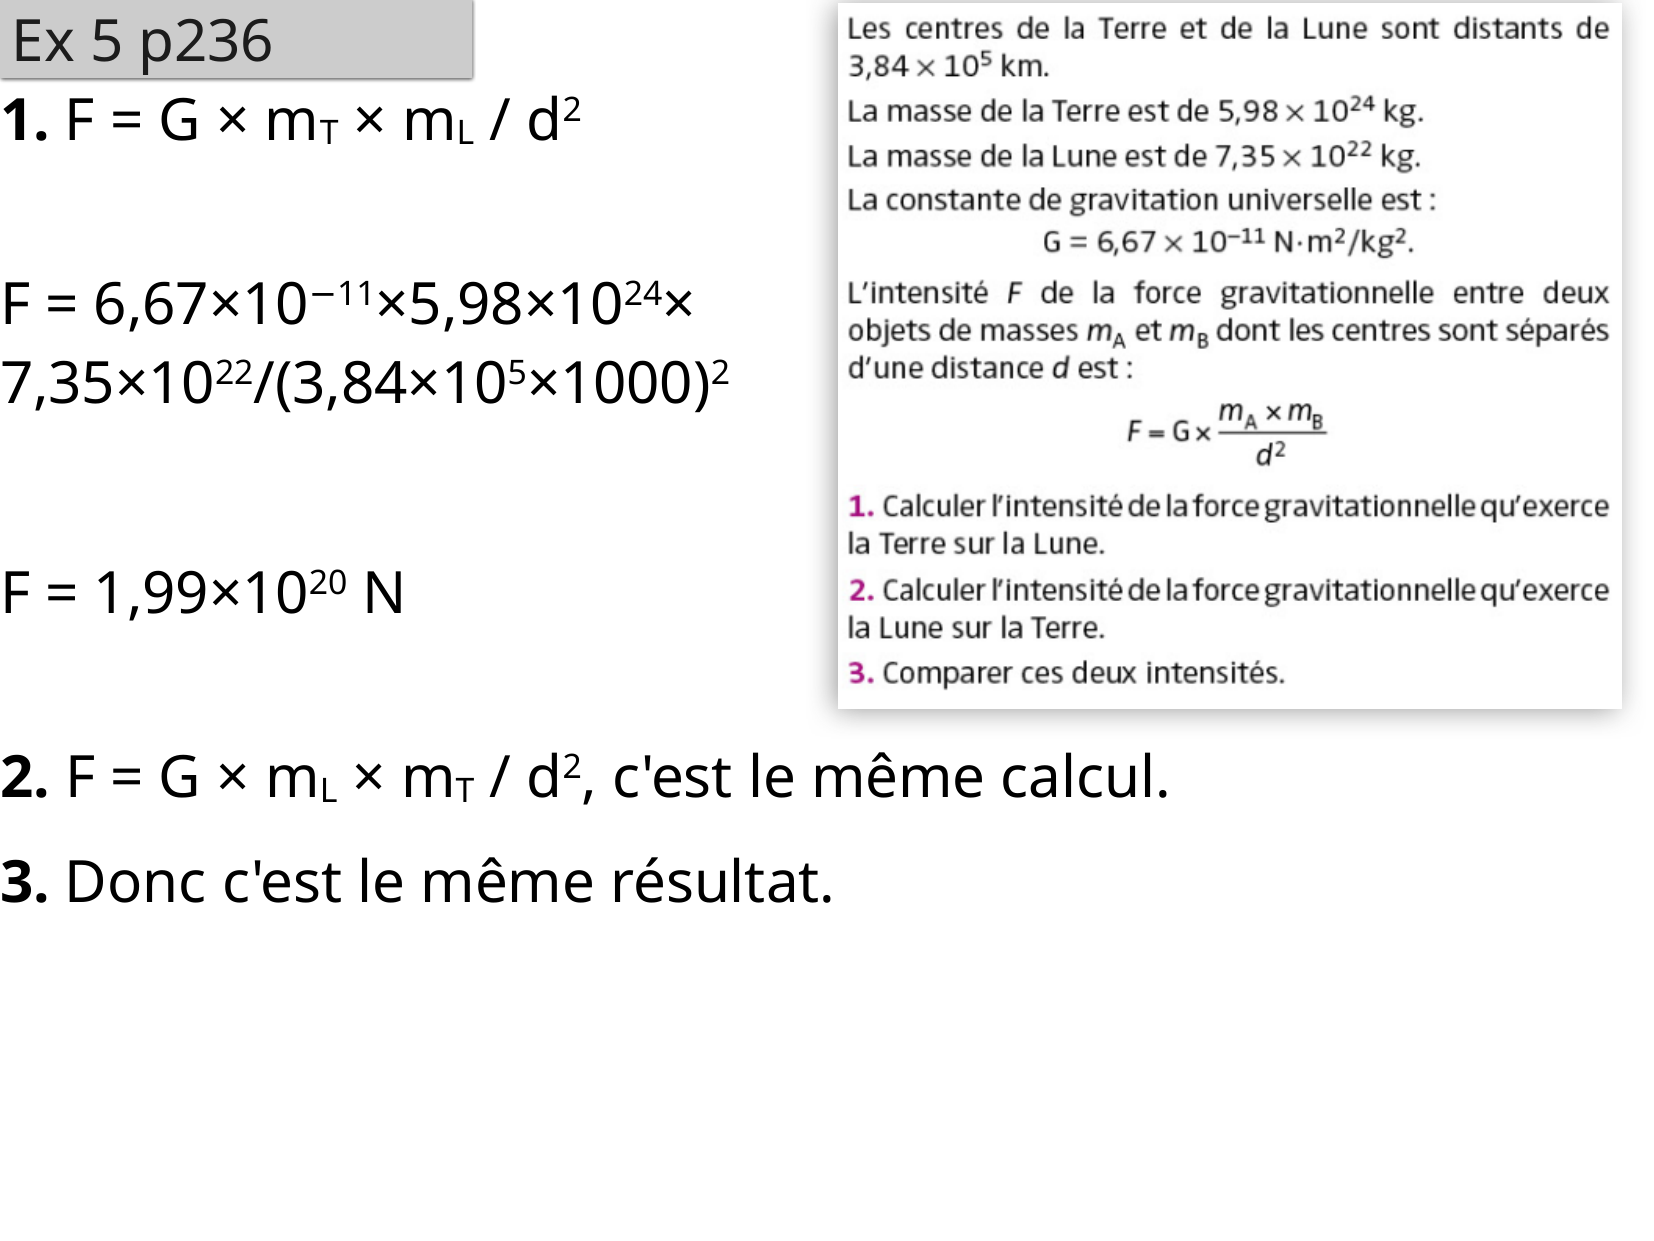

# Ex 5 p236
1. F = G × mT × mL / d2
F = 6,67×10−11×5,98×1024×
7,35×1022/(3,84×105×1000)2
F = 1,99×1020 N
2. F = G × mL × mT / d2, c'est le même calcul.
3. Donc c'est le même résultat.